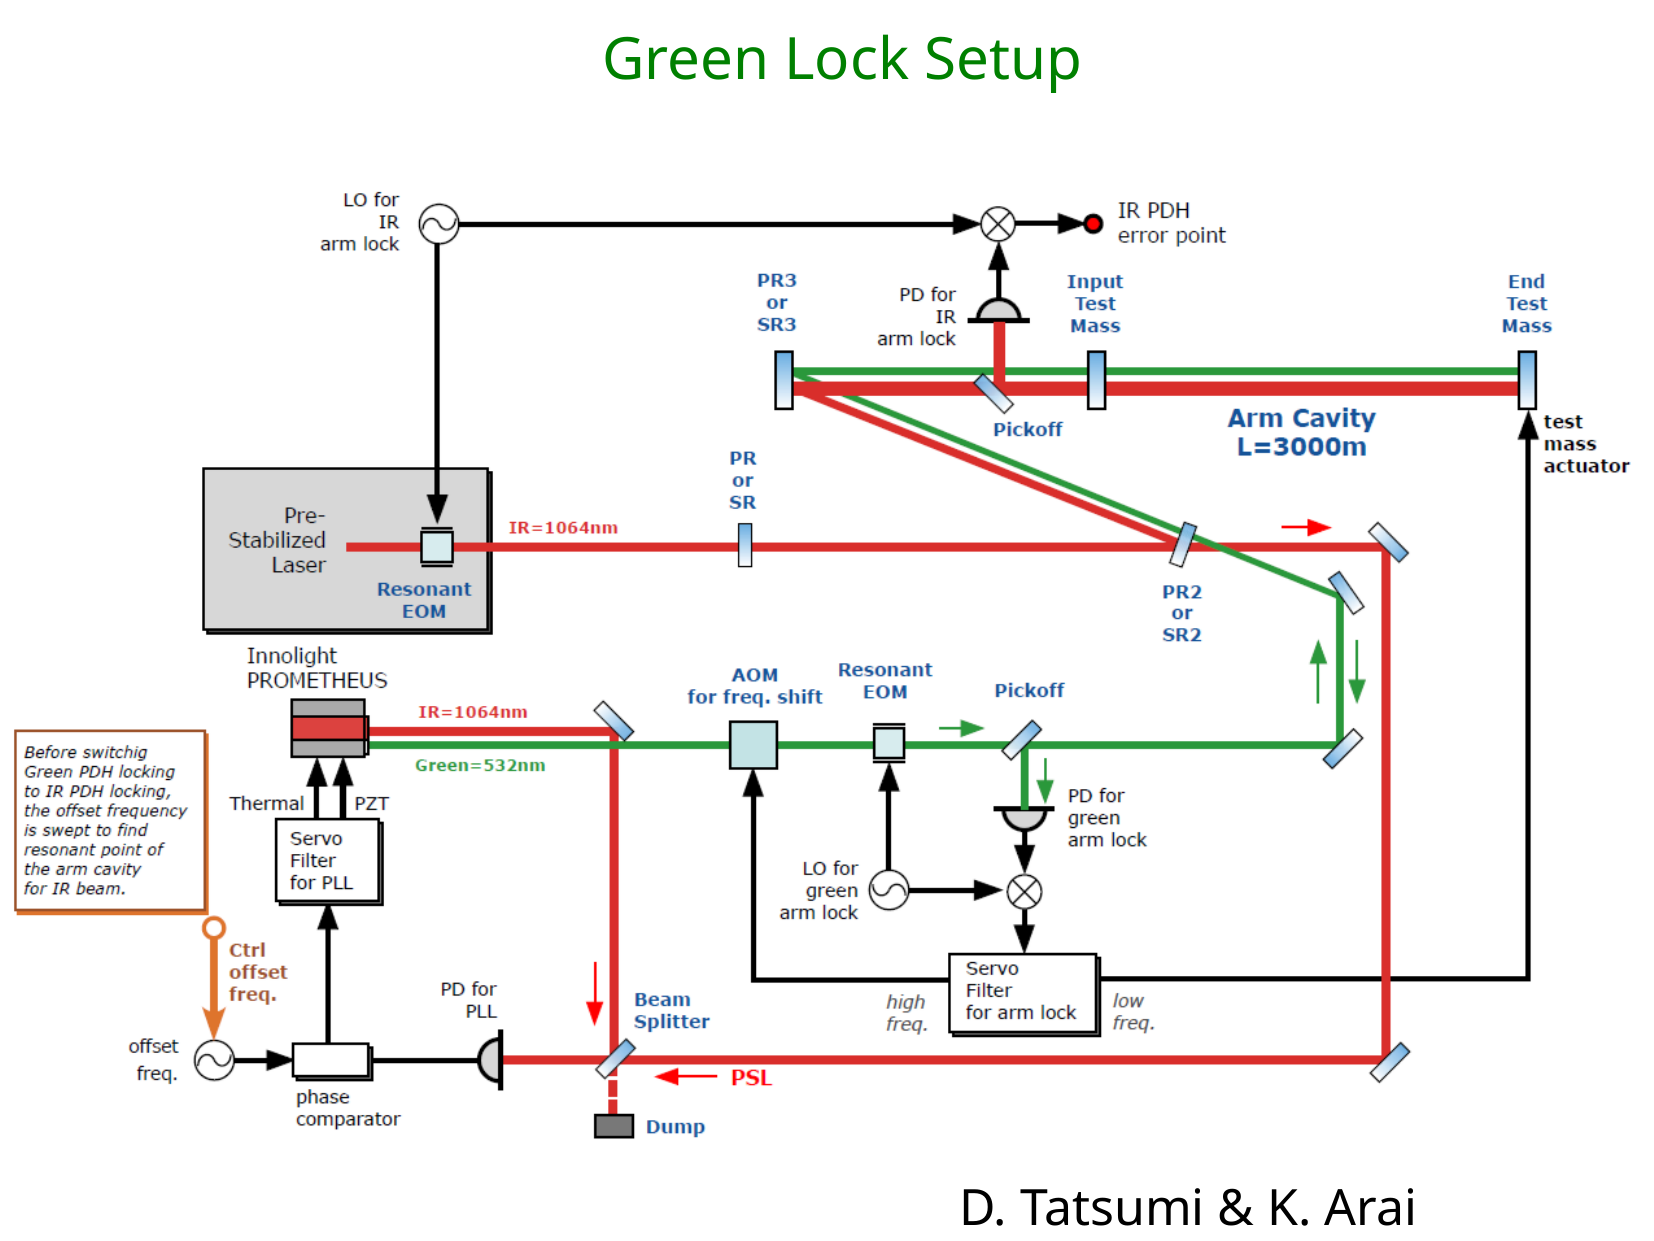

Green Lock Setup
D. Tatsumi & K. Arai